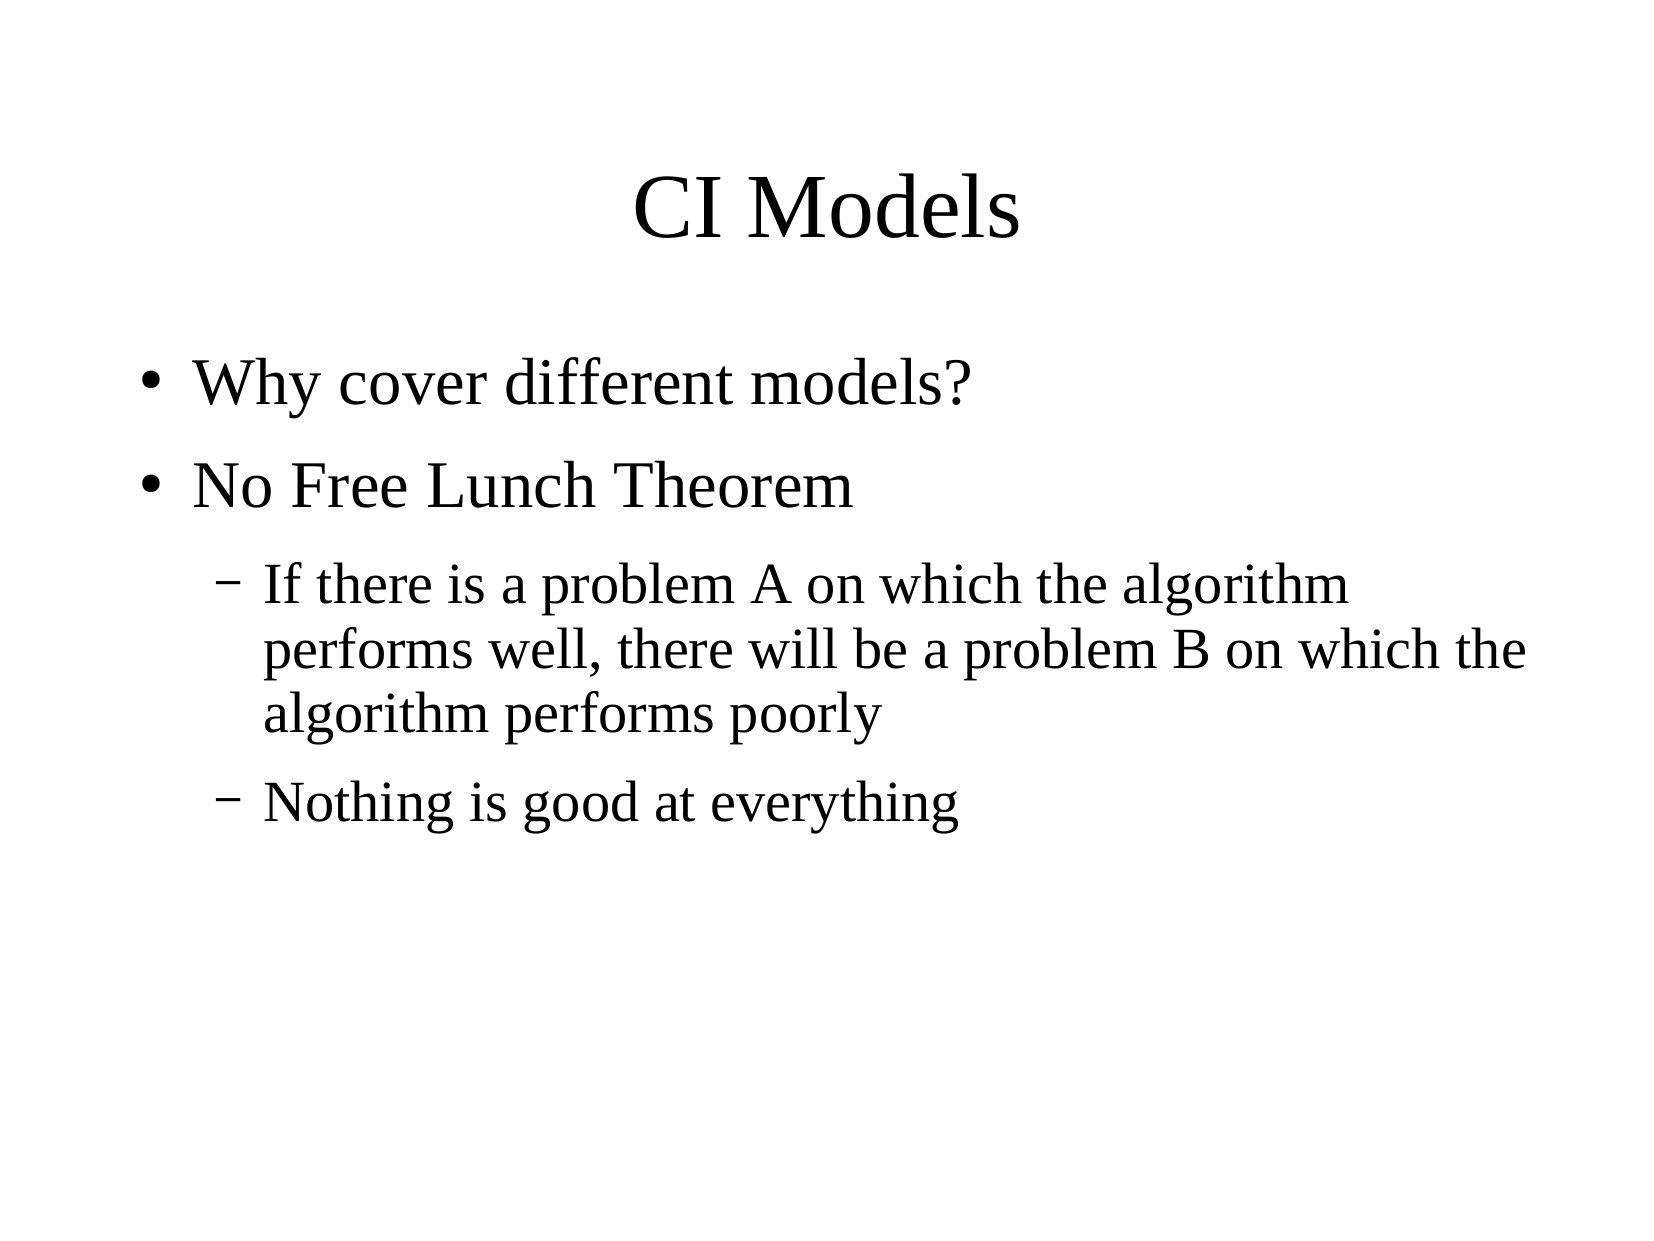

# CI Models
Why cover different models?
No Free Lunch Theorem
If there is a problem A on which the algorithm performs well, there will be a problem B on which the algorithm performs poorly
Nothing is good at everything